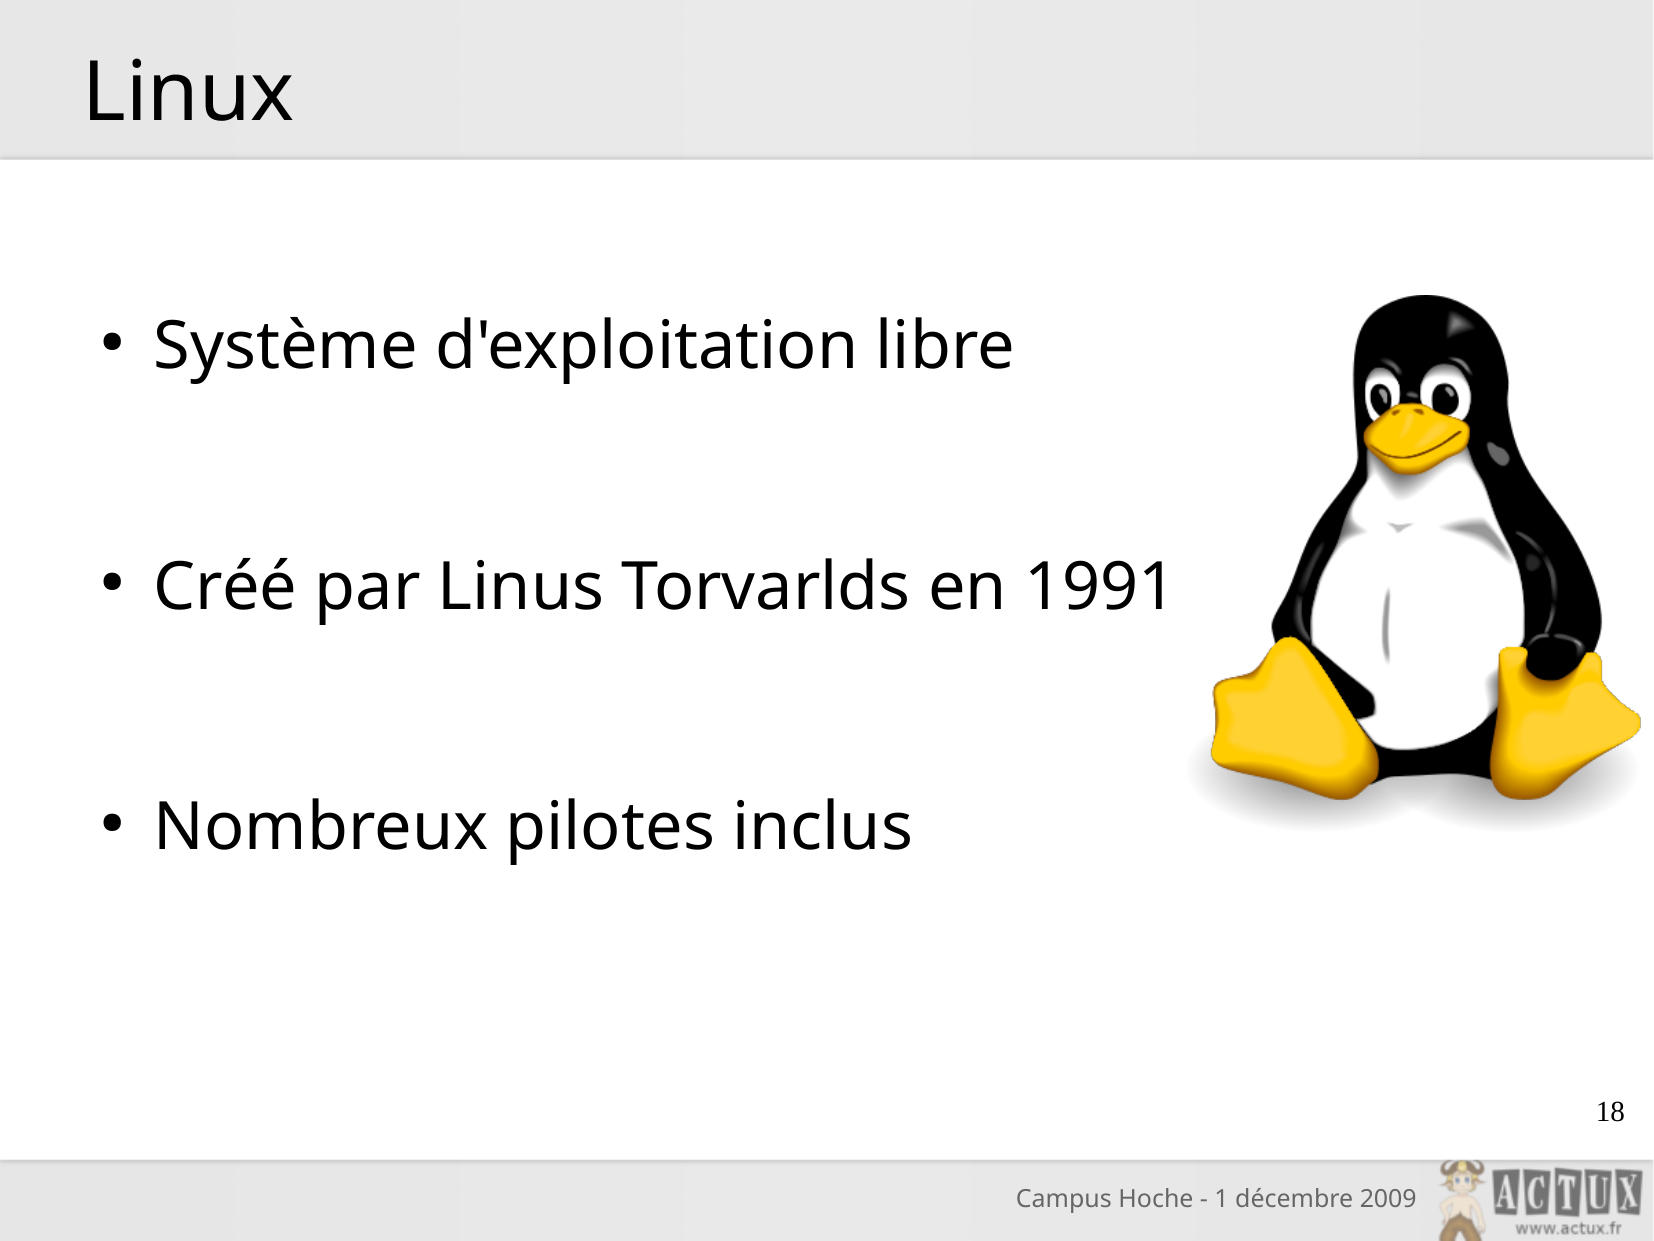

# Linux
Système d'exploitation libre
Créé par Linus Torvarlds en 1991
Nombreux pilotes inclus
18
Campus Hoche - 1 décembre 2009